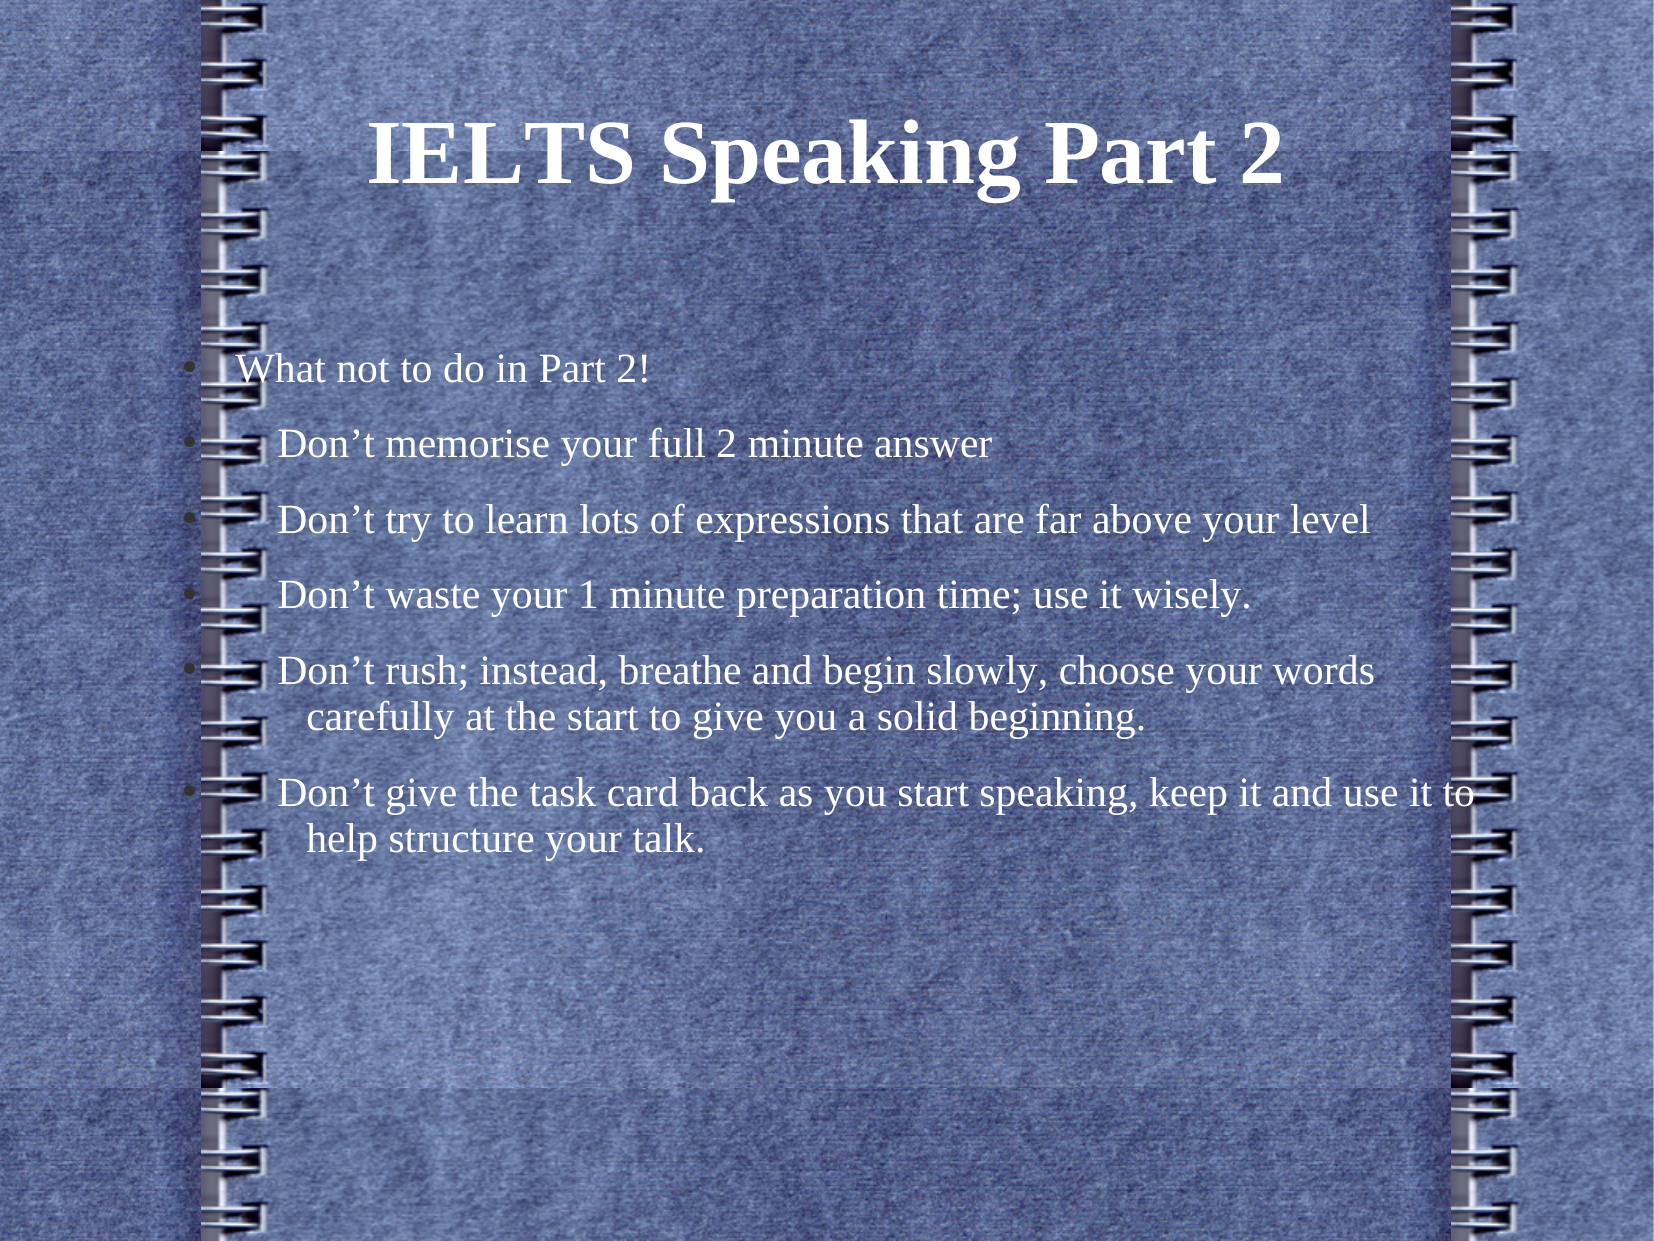

# IELTS Speaking Part 2
What not to do in Part 2!
 Don’t memorise your full 2 minute answer
 Don’t try to learn lots of expressions that are far above your level
 Don’t waste your 1 minute preparation time; use it wisely.
 Don’t rush; instead, breathe and begin slowly, choose your words carefully at the start to give you a solid beginning.
 Don’t give the task card back as you start speaking, keep it and use it to help structure your talk.